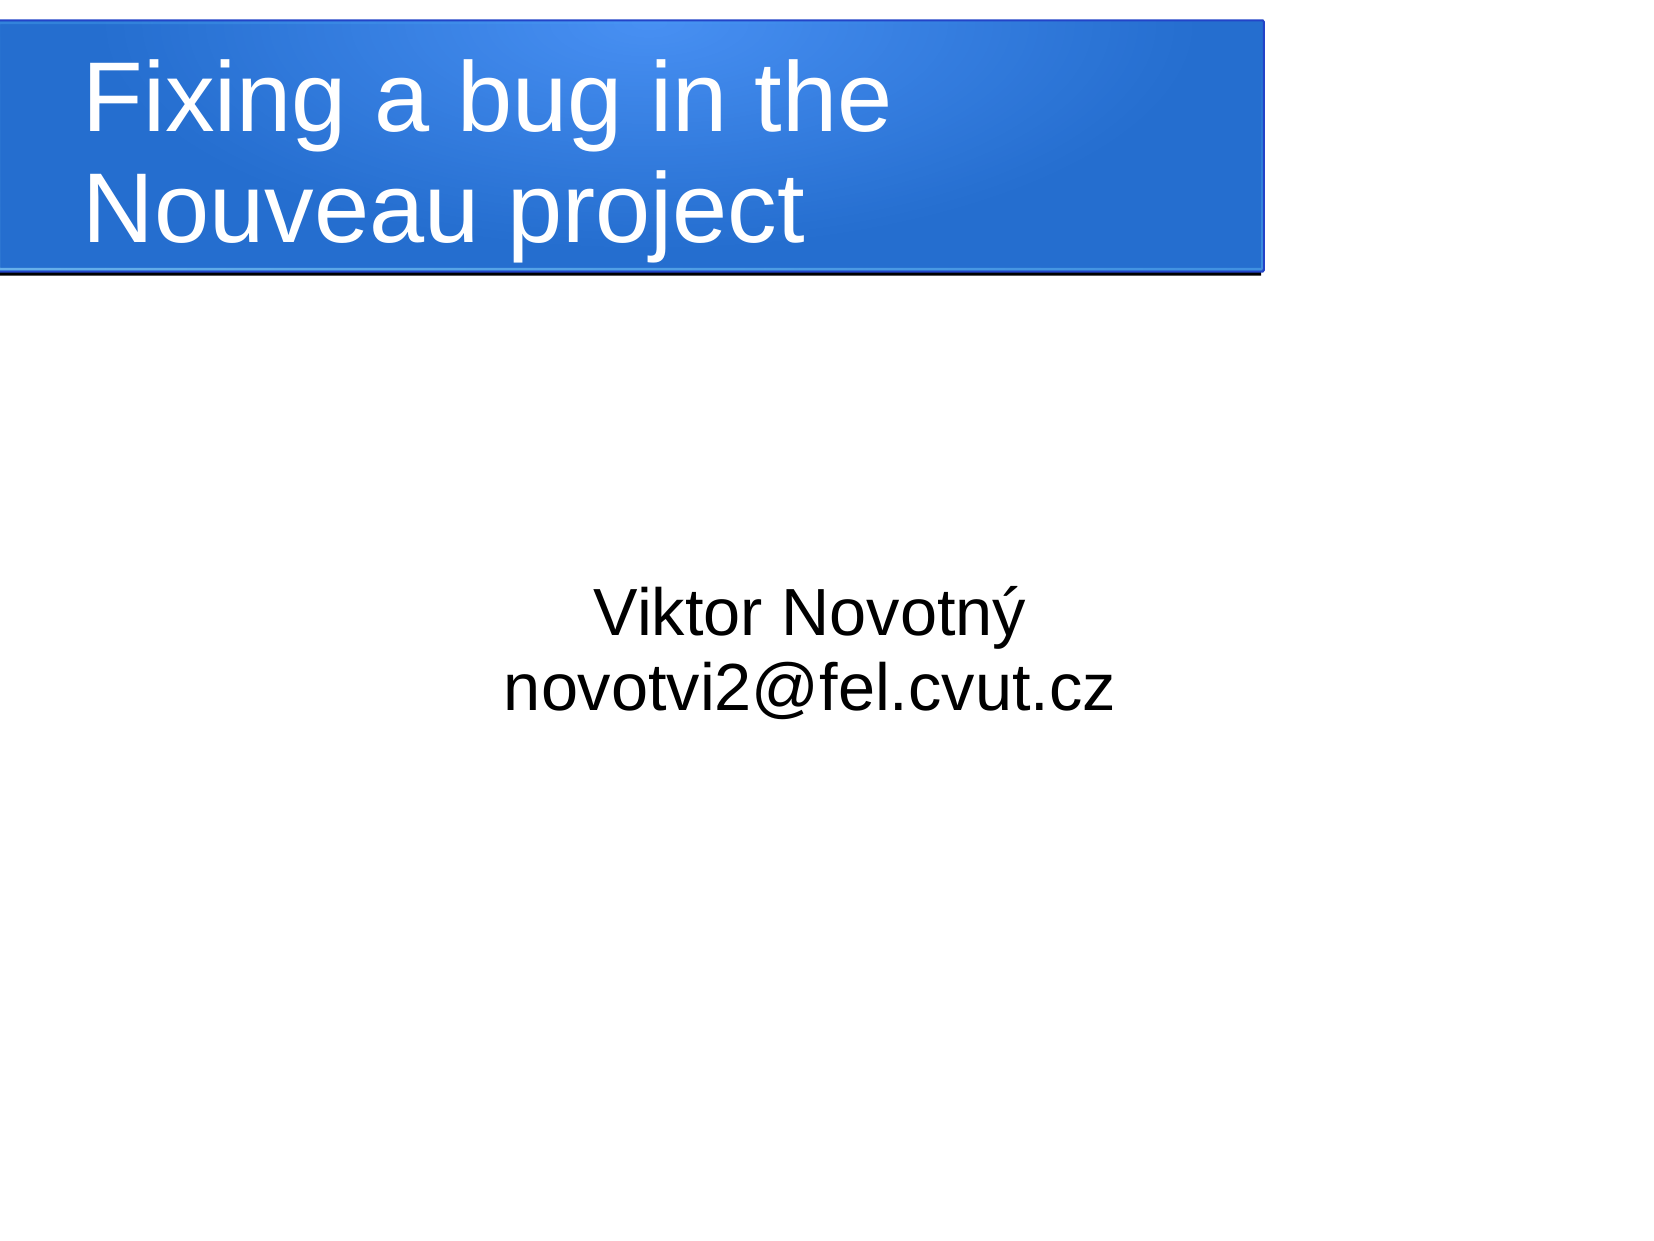

# Fixing a bug in the Nouveau project
Viktor Novotný
novotvi2@fel.cvut.cz